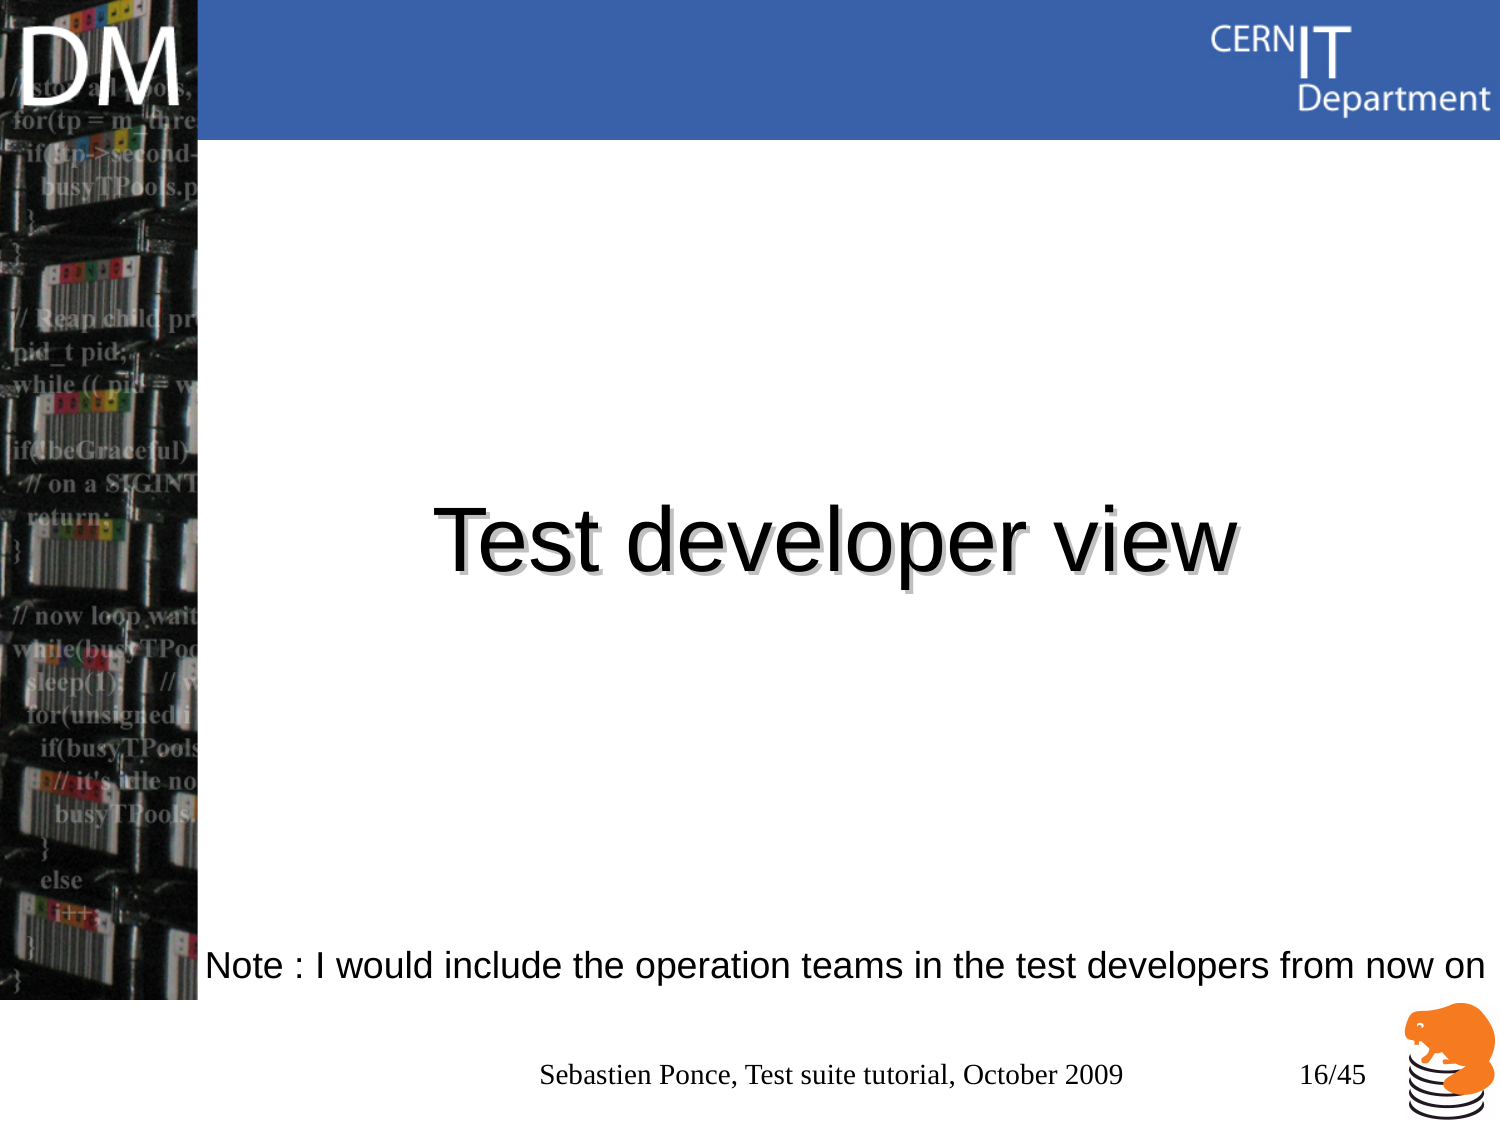

Test developer view
Note : I would include the operation teams in the test developers from now on